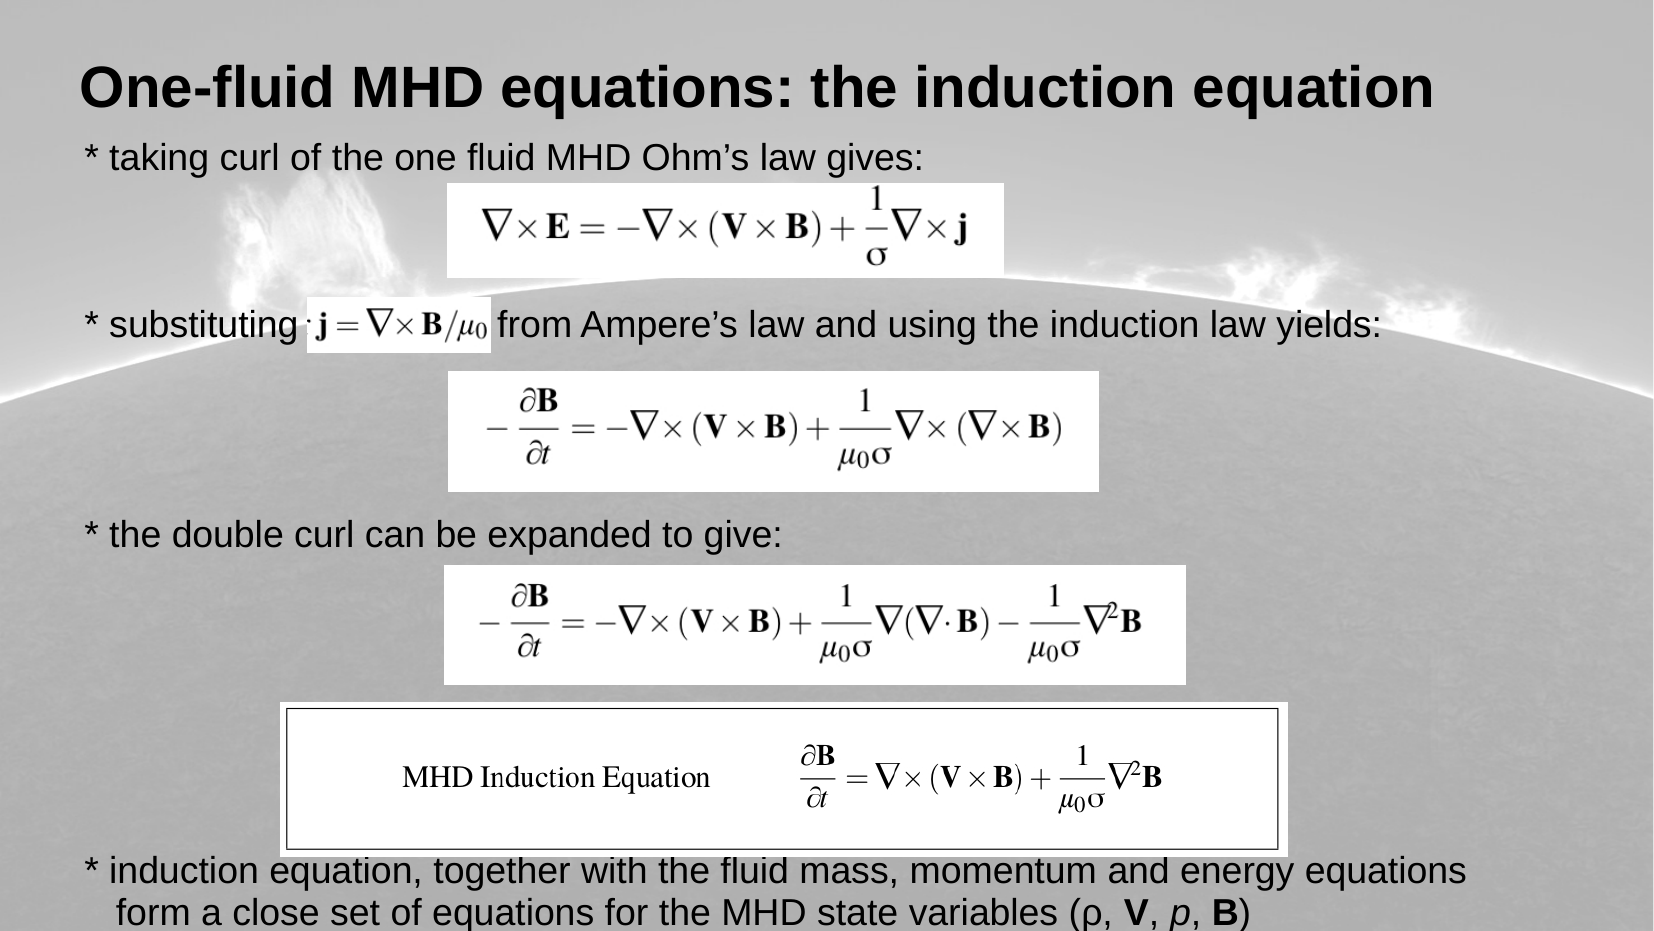

One-fluid MHD equations: the induction equation
* taking curl of the one fluid MHD Ohm’s law gives:
* substituting from Ampere’s law and using the induction law yields:
* the double curl can be expanded to give:
* induction equation, together with the fluid mass, momentum and energy equations
 form a close set of equations for the MHD state variables (ρ, V, p, B)